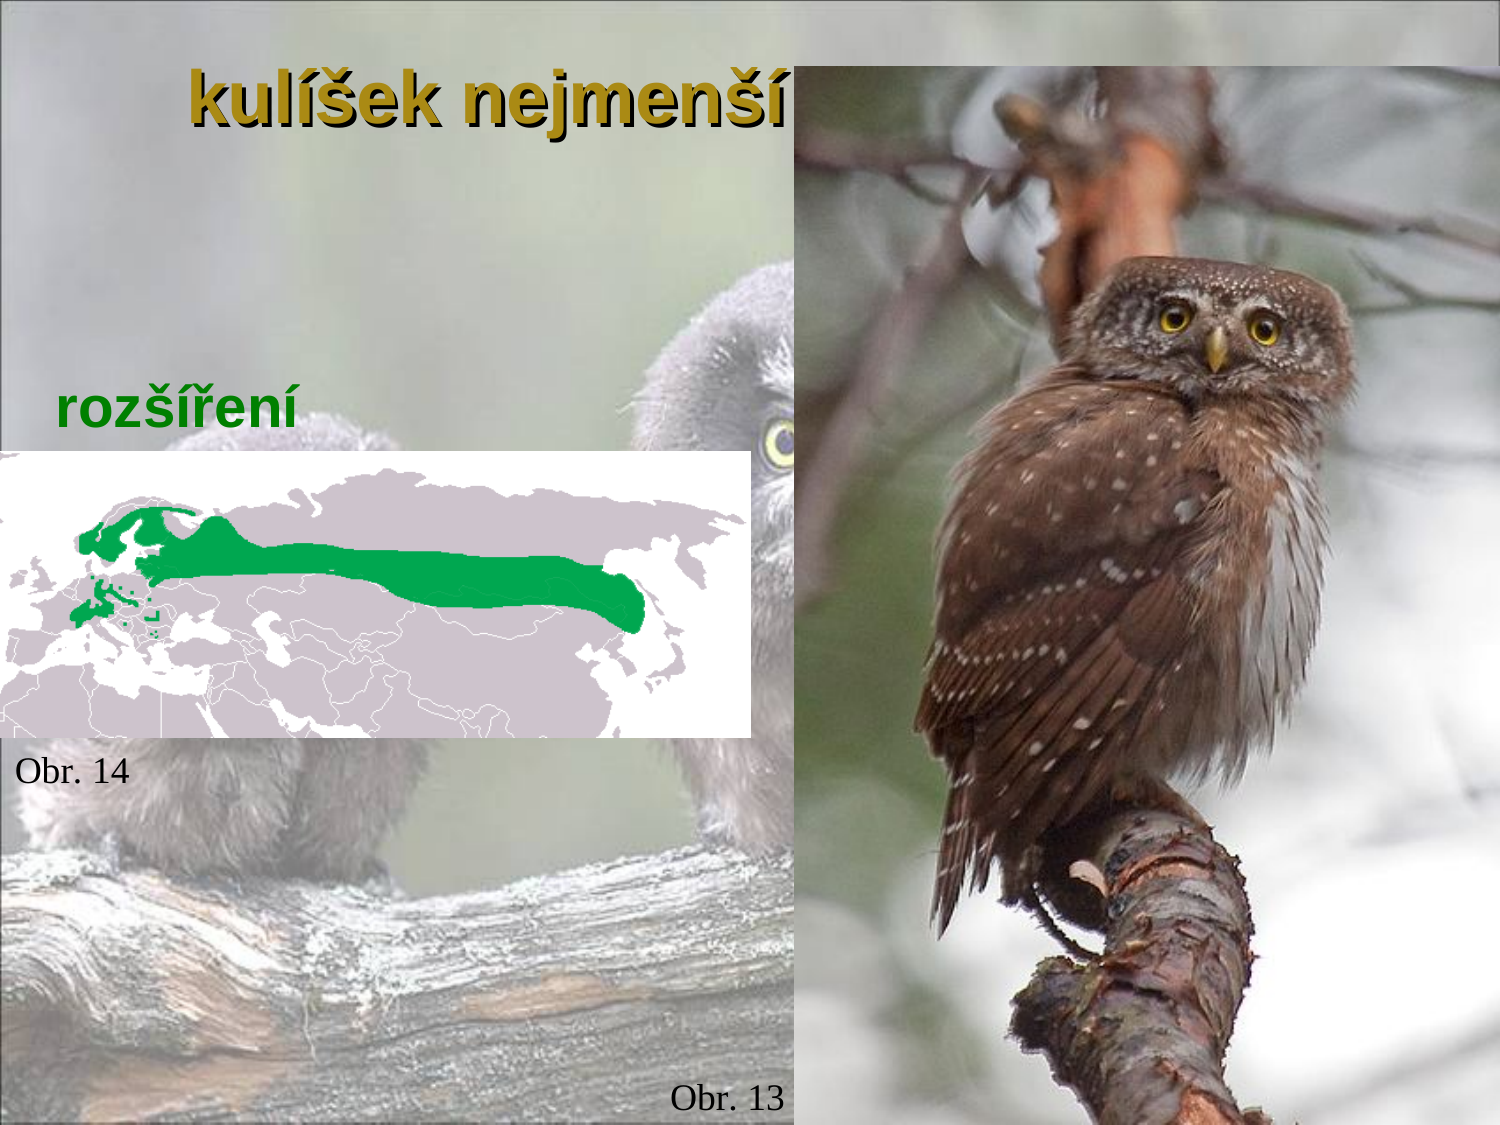

# kulíšek nejmenší
rozšíření
Obr. 14
Obr. 13